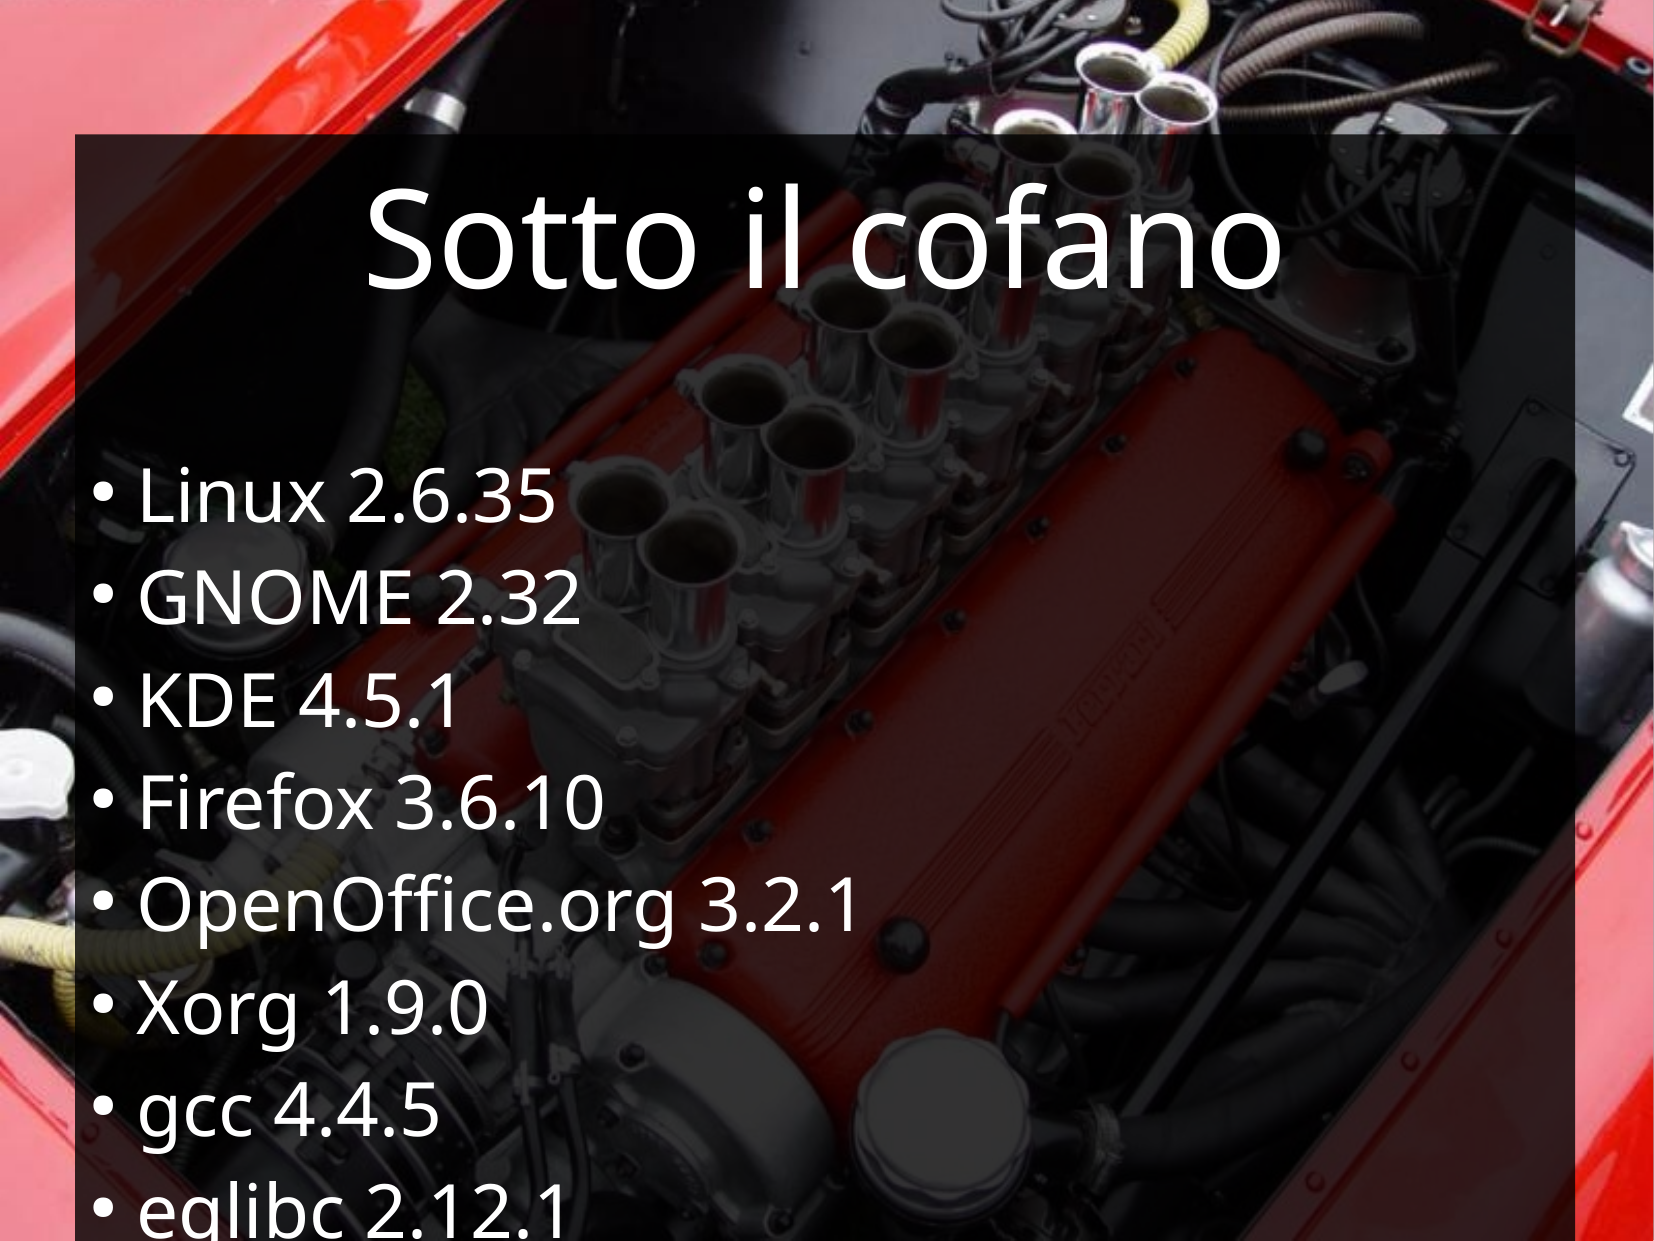

Sotto il cofano
 Linux 2.6.35
 GNOME 2.32
 KDE 4.5.1
 Firefox 3.6.10
 OpenOffice.org 3.2.1
 Xorg 1.9.0
 gcc 4.4.5
 eglibc 2.12.1